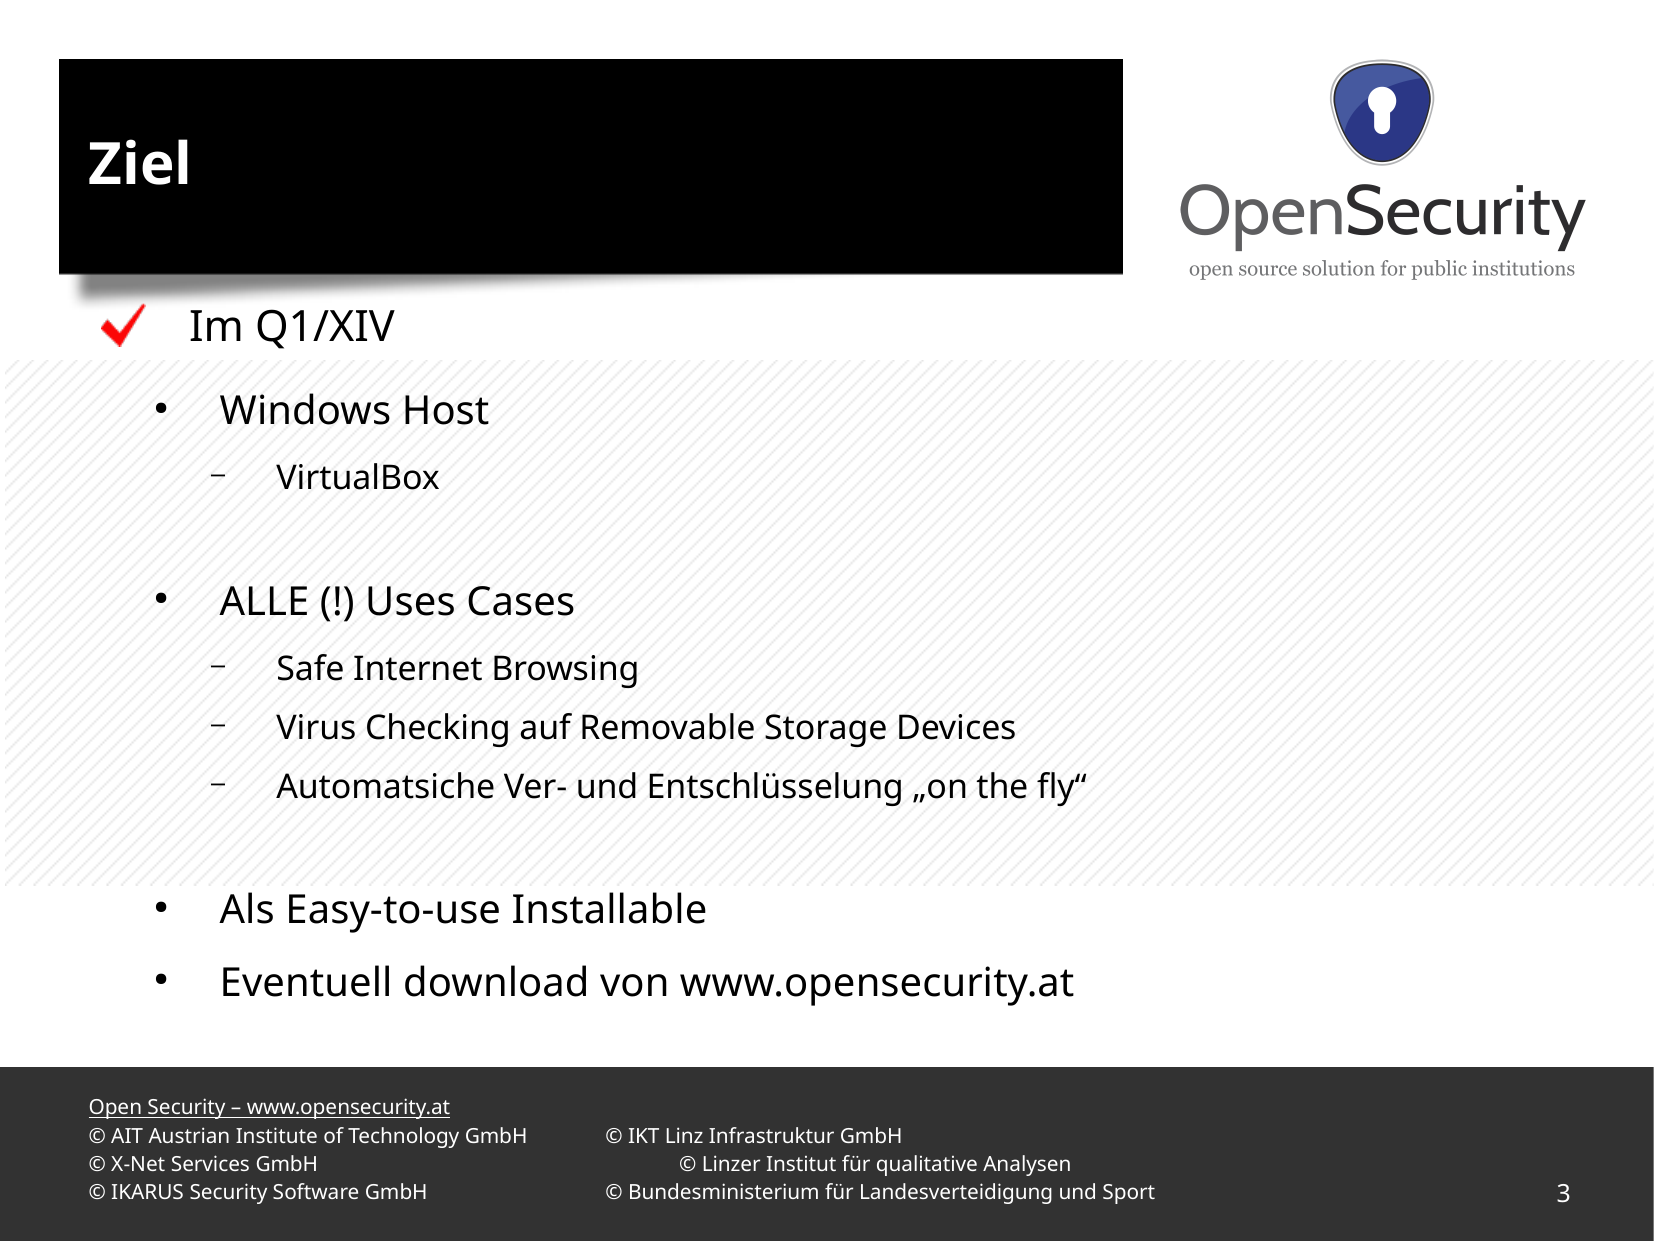

# Ziel
Im Q1/XIV
Windows Host
VirtualBox
ALLE (!) Uses Cases
Safe Internet Browsing
Virus Checking auf Removable Storage Devices
Automatsiche Ver- und Entschlüsselung „on the fly“
Als Easy-to-use Installable
Eventuell download von www.opensecurity.at
3